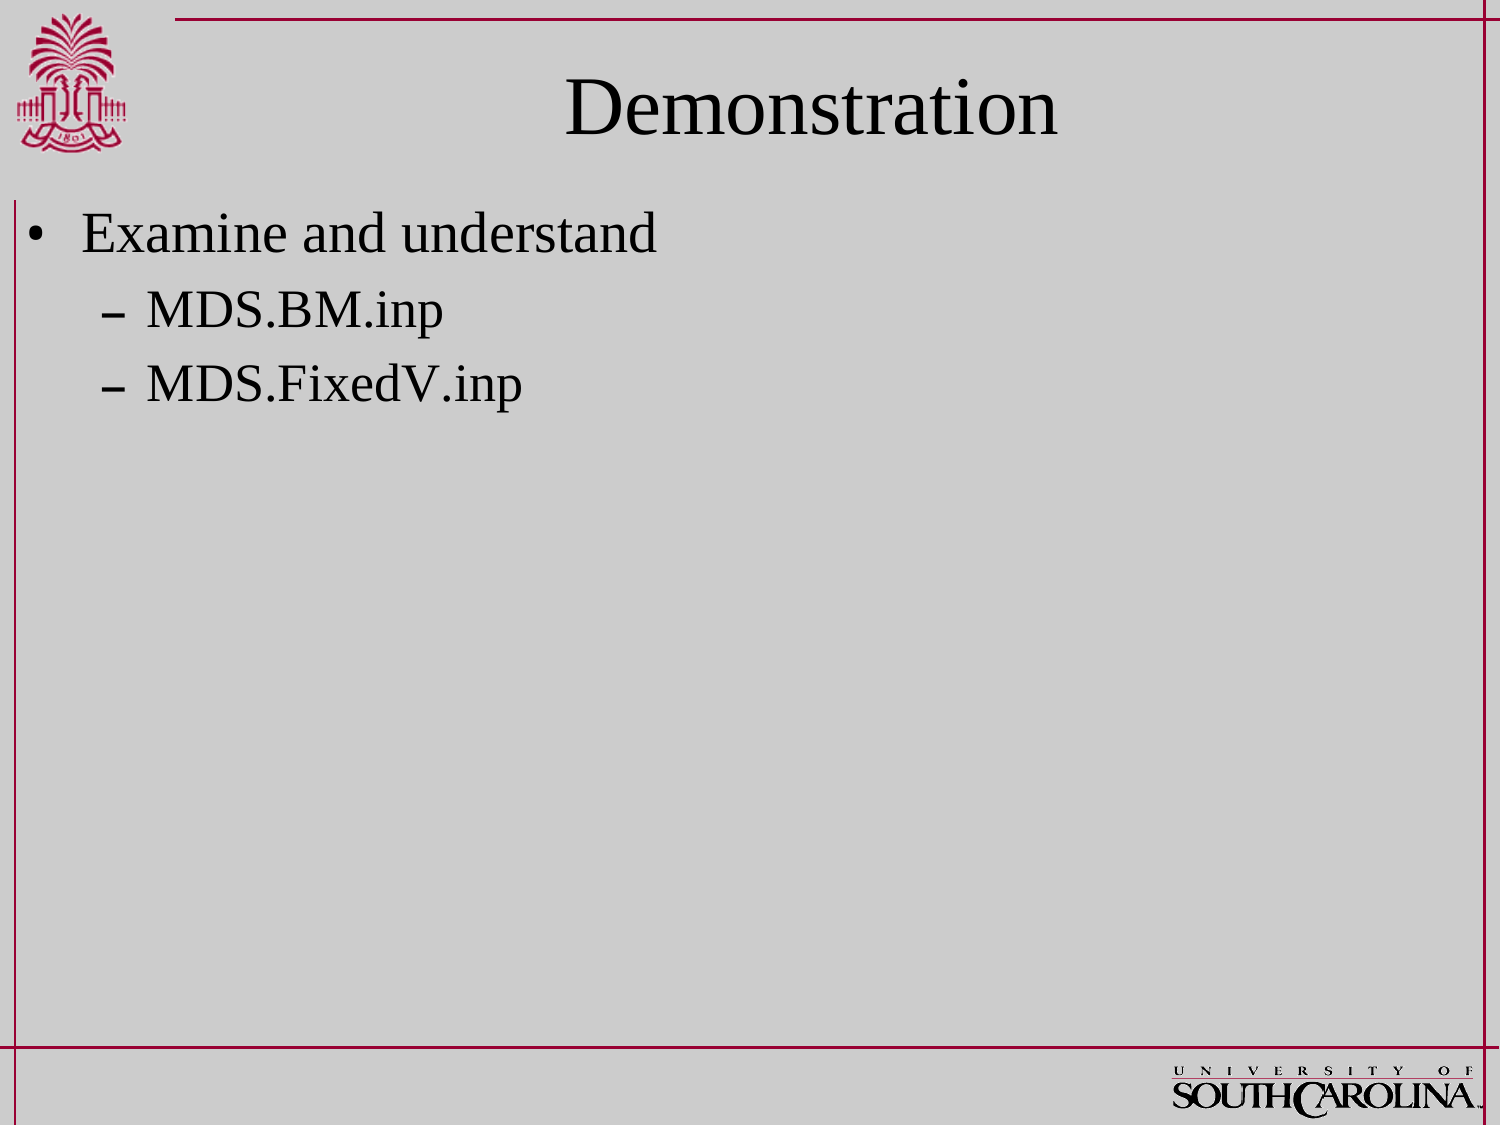

# Demonstration
Examine and understand
MDS.BM.inp
MDS.FixedV.inp